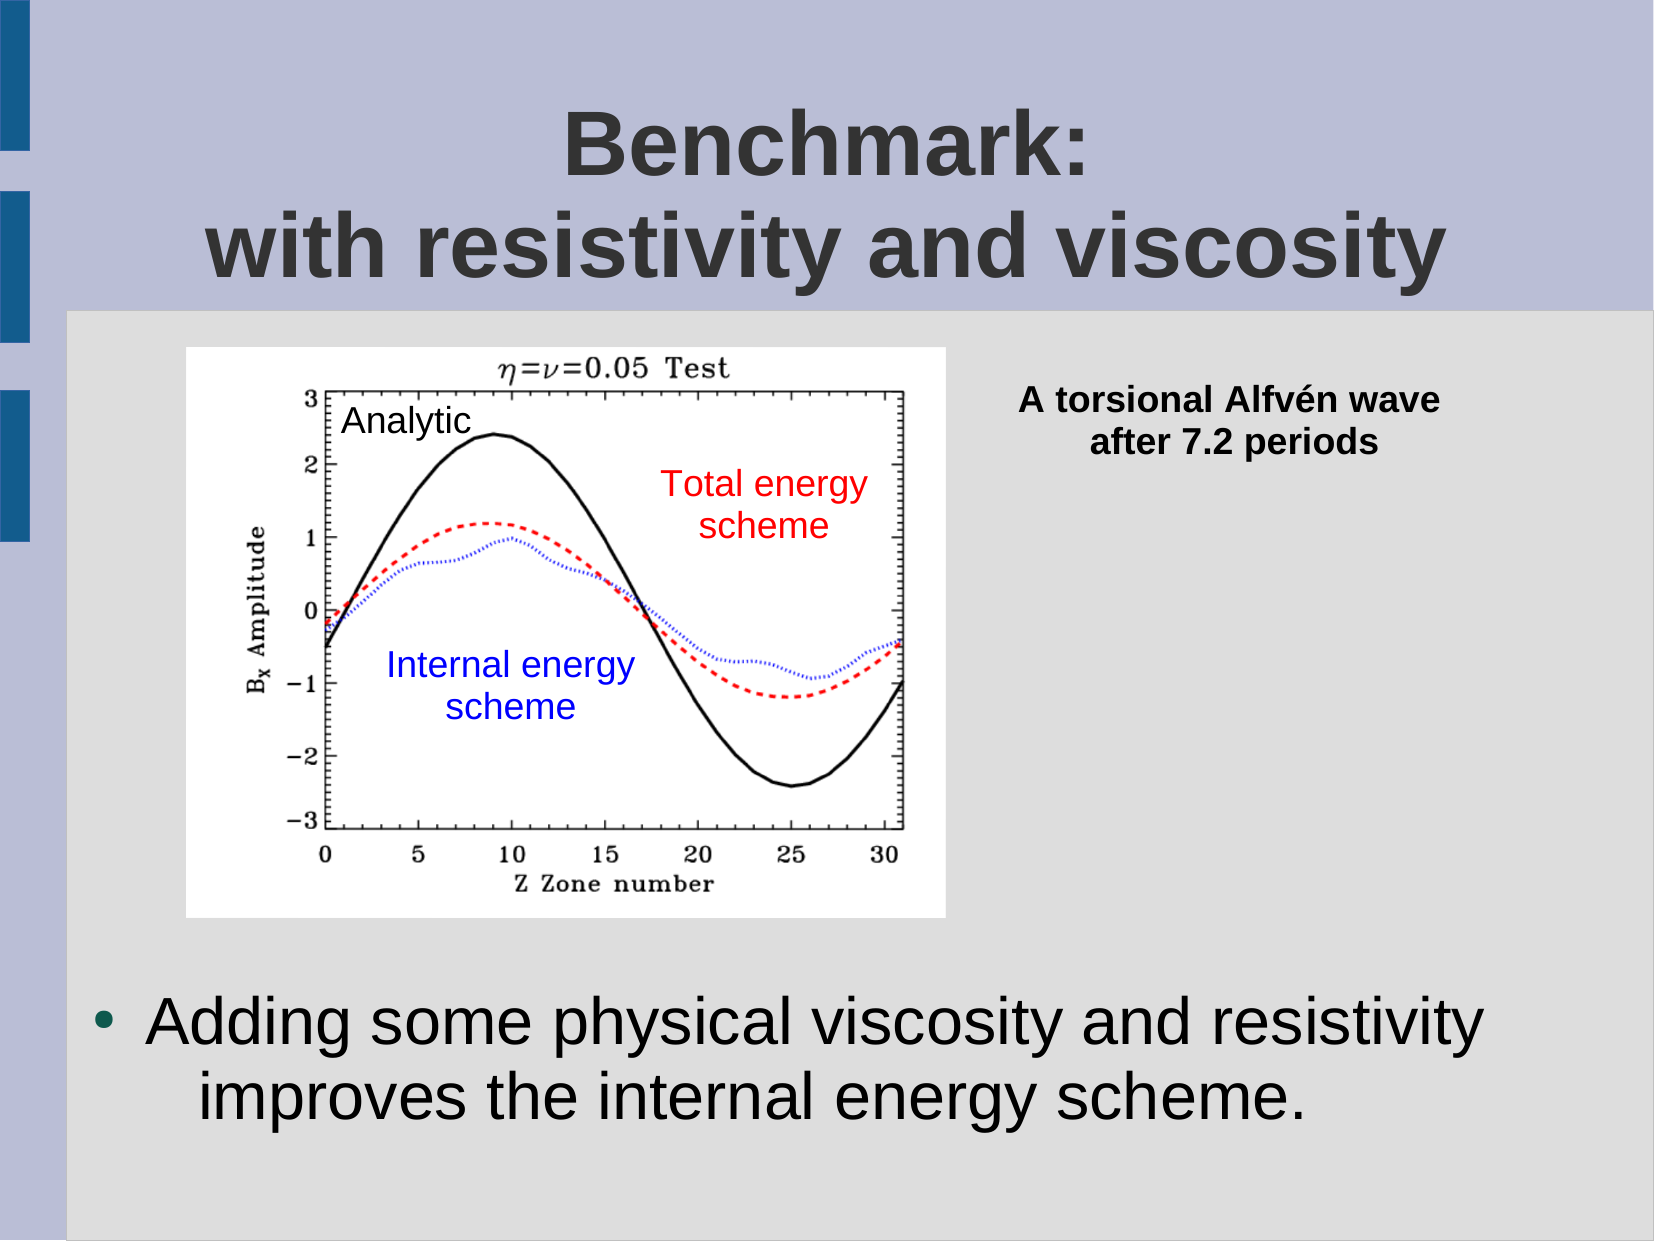

# Benchmark: with resistivity and viscosity
A torsional Alfvén wave
after 7.2 periods
Analytic
Total energy
scheme
Internal energy
scheme
Adding some physical viscosity and resistivity improves the internal energy scheme.